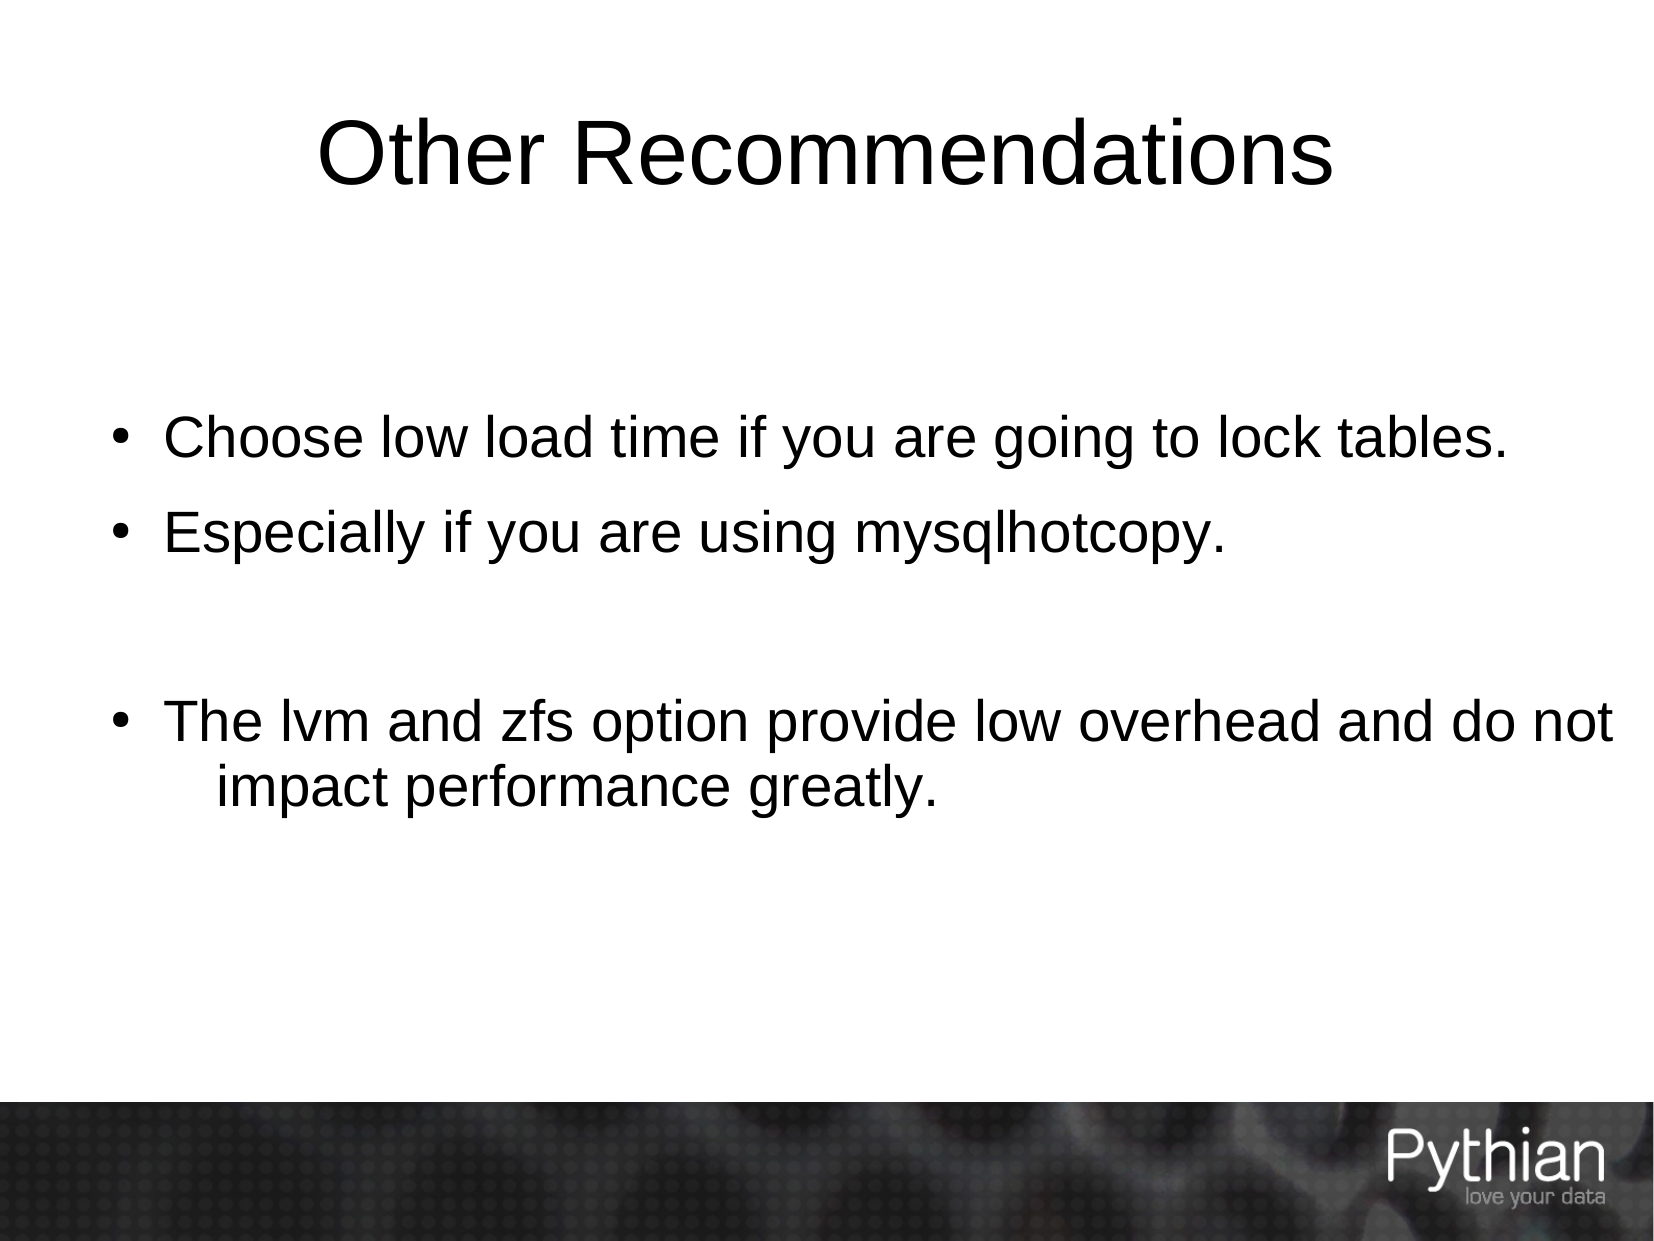

# Other Recommendations
Choose low load time if you are going to lock tables.
Especially if you are using mysqlhotcopy.
The lvm and zfs option provide low overhead and do not impact performance greatly.